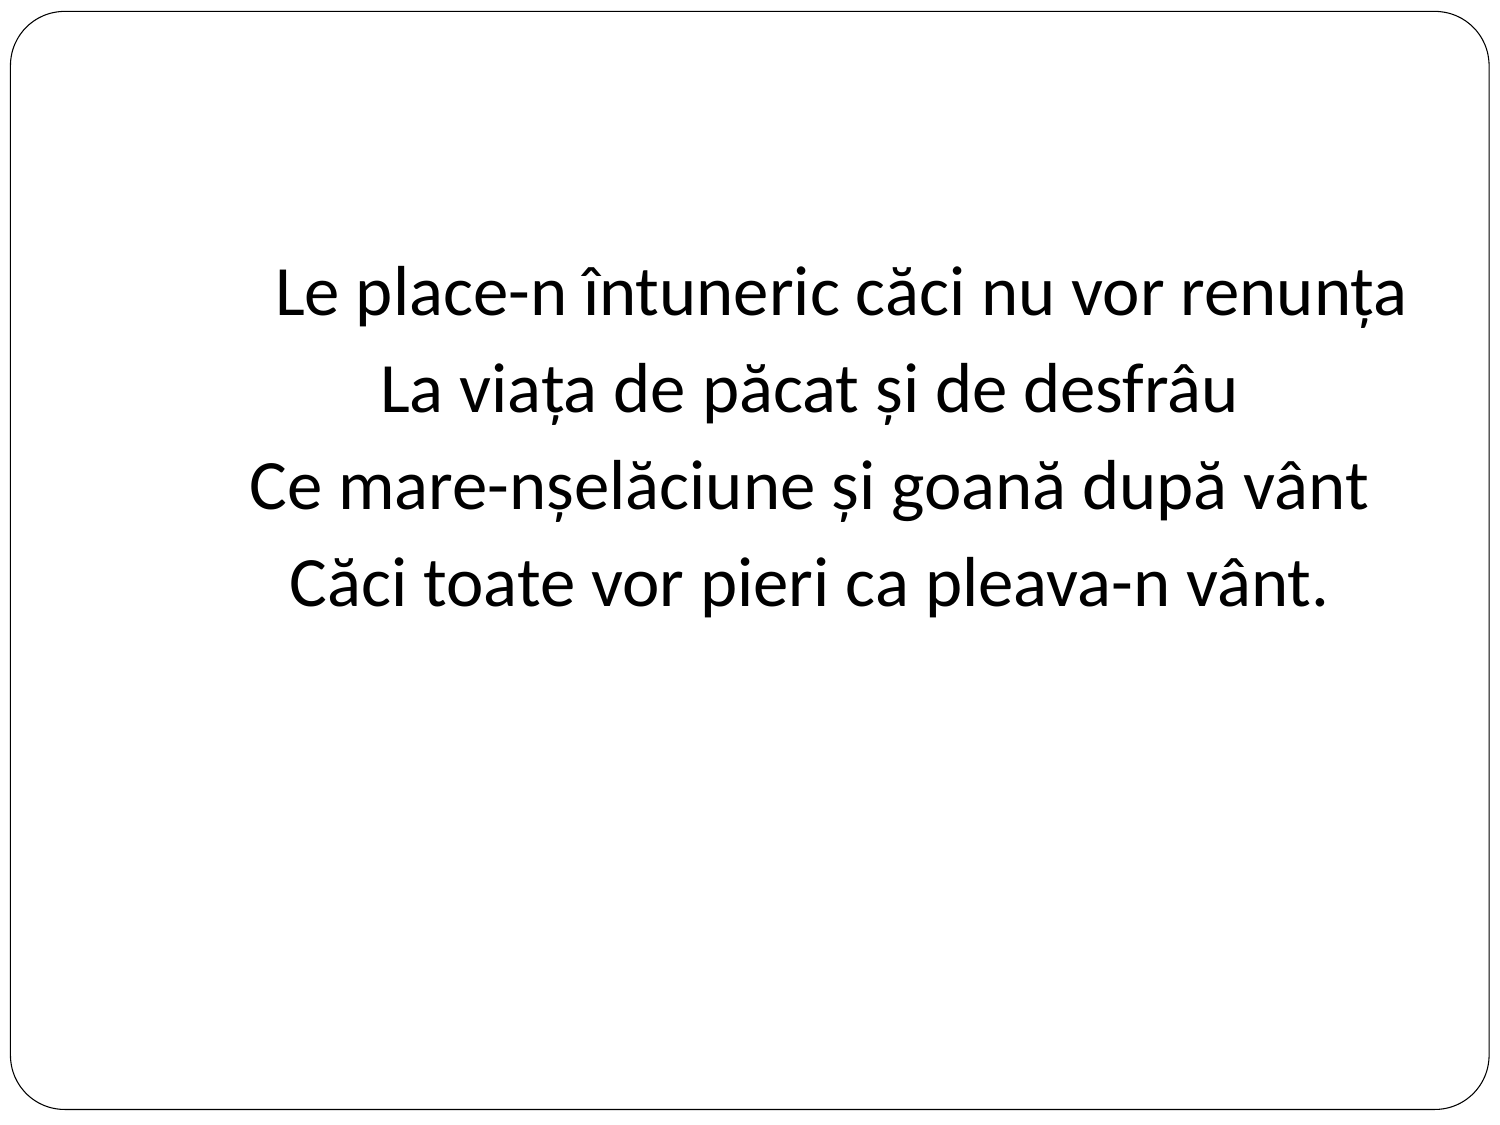

#
 Le place-n întuneric căci nu vor renunţa
La viaţa de păcat şi de desfrâu
Ce mare-nşelăciune şi goană după vânt
Căci toate vor pieri ca pleava-n vânt.